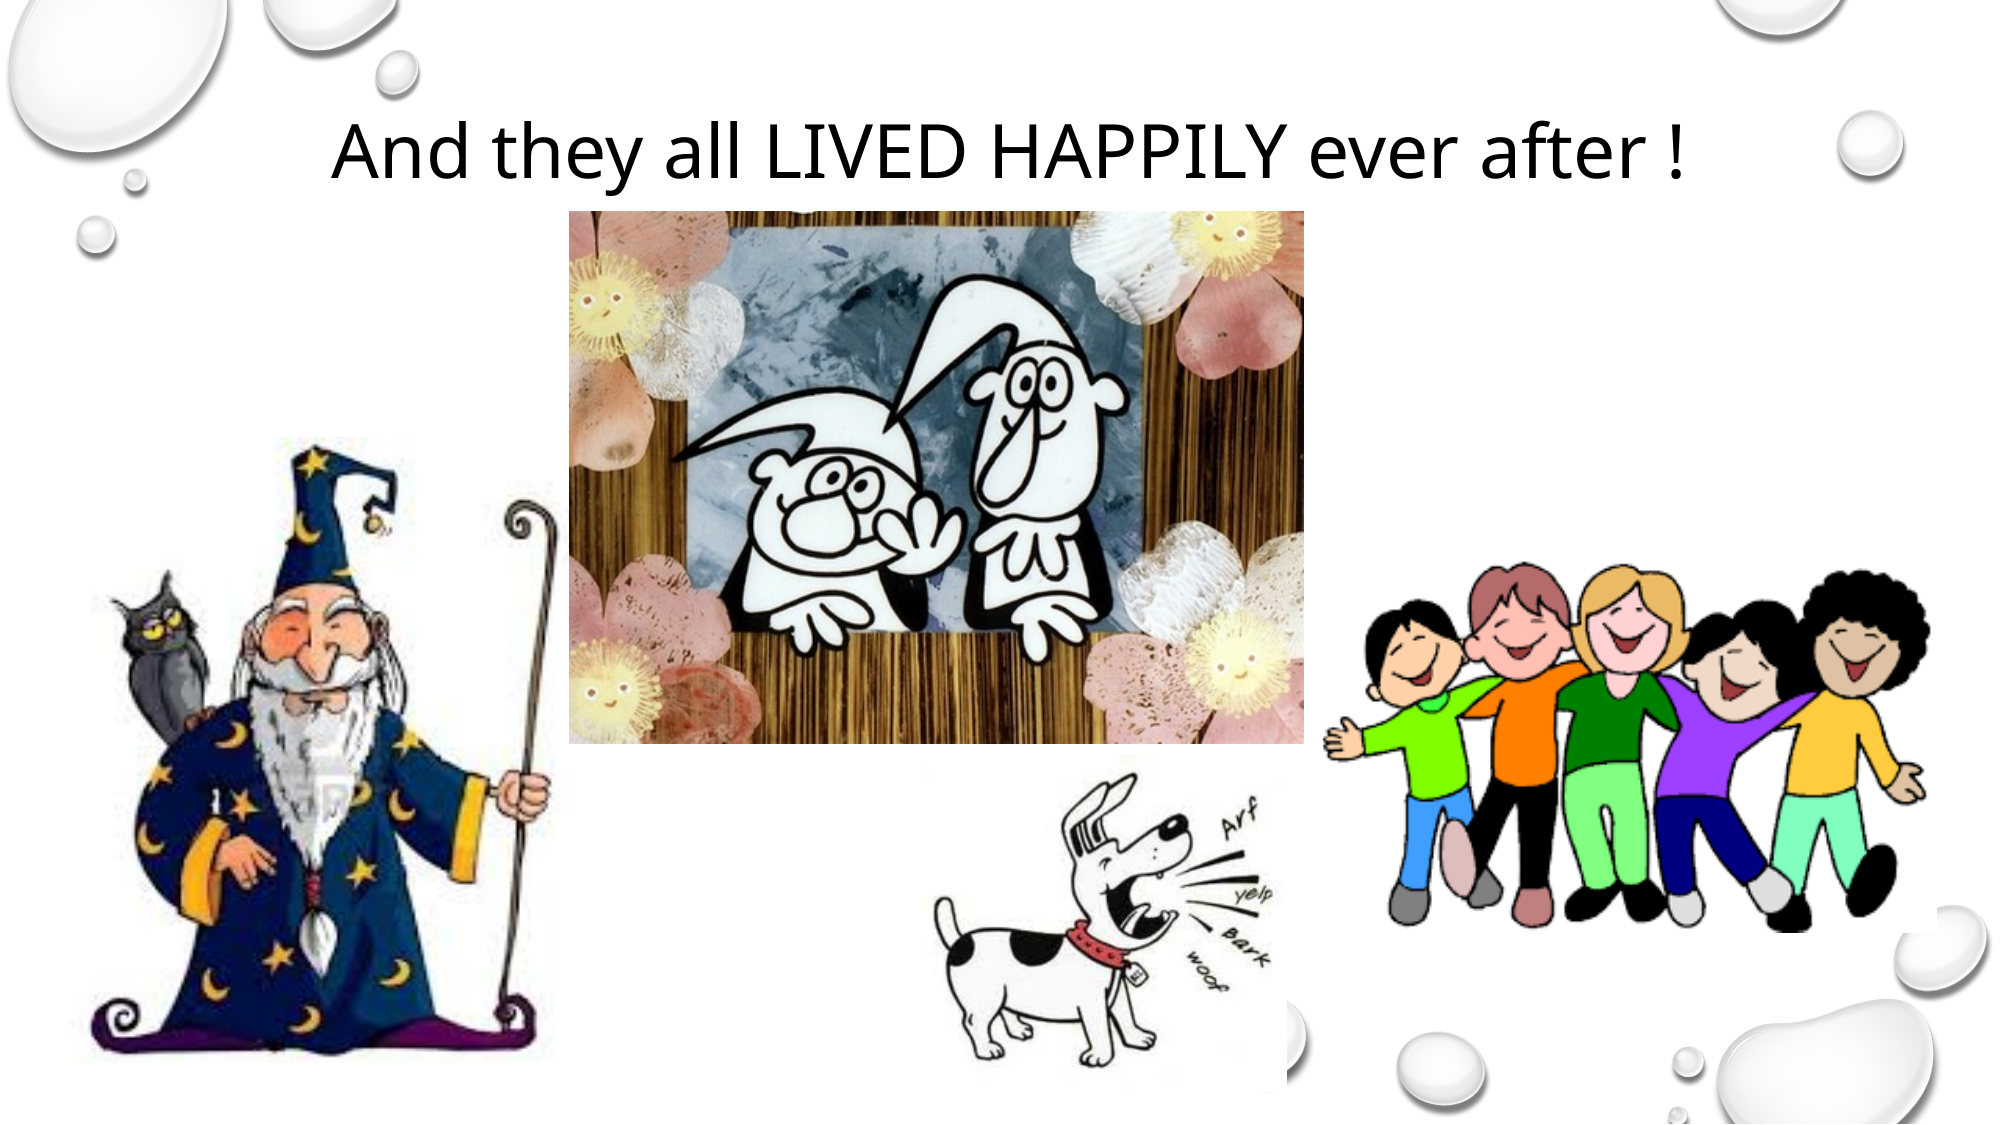

And they all LIVED HAPPILY ever after !